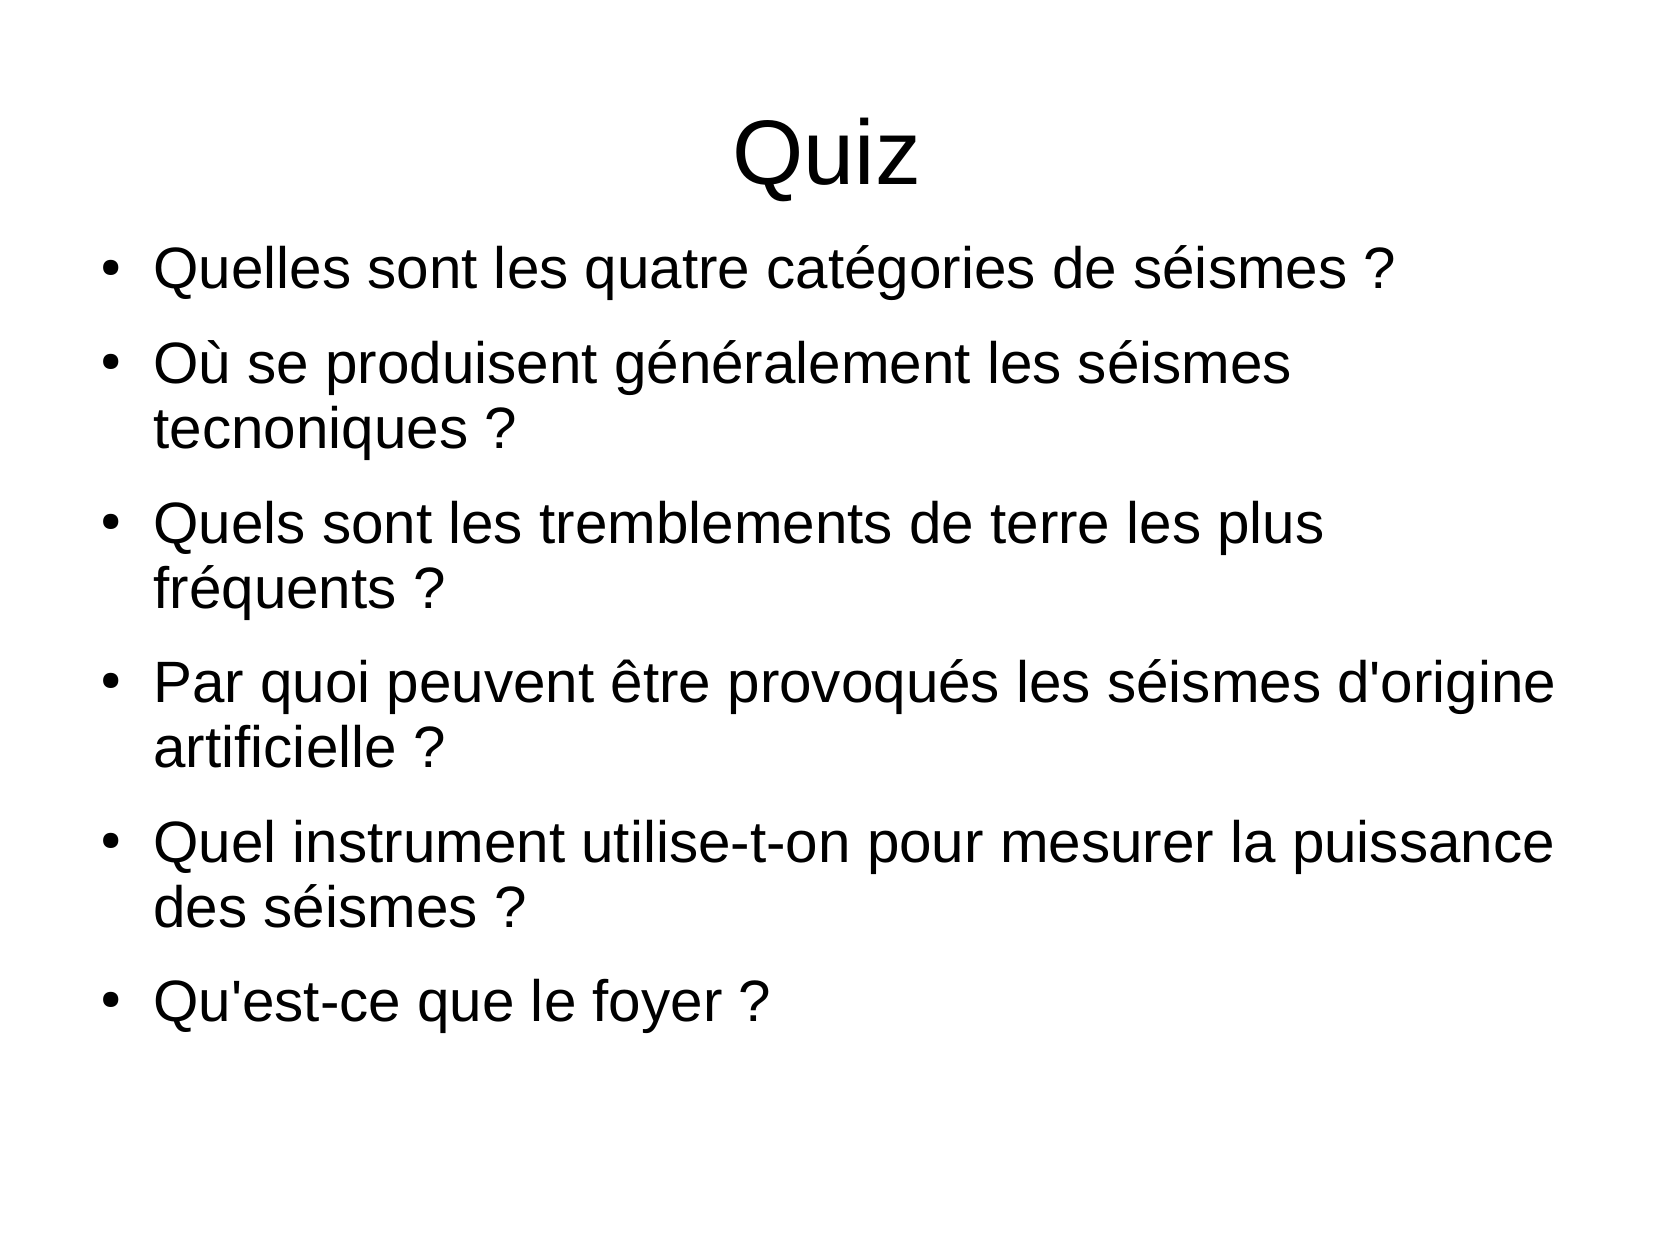

# Quiz
Quelles sont les quatre catégories de séismes ?
Où se produisent généralement les séismes tecnoniques ?
Quels sont les tremblements de terre les plus fréquents ?
Par quoi peuvent être provoqués les séismes d'origine artificielle ?
Quel instrument utilise-t-on pour mesurer la puissance des séismes ?
Qu'est-ce que le foyer ?